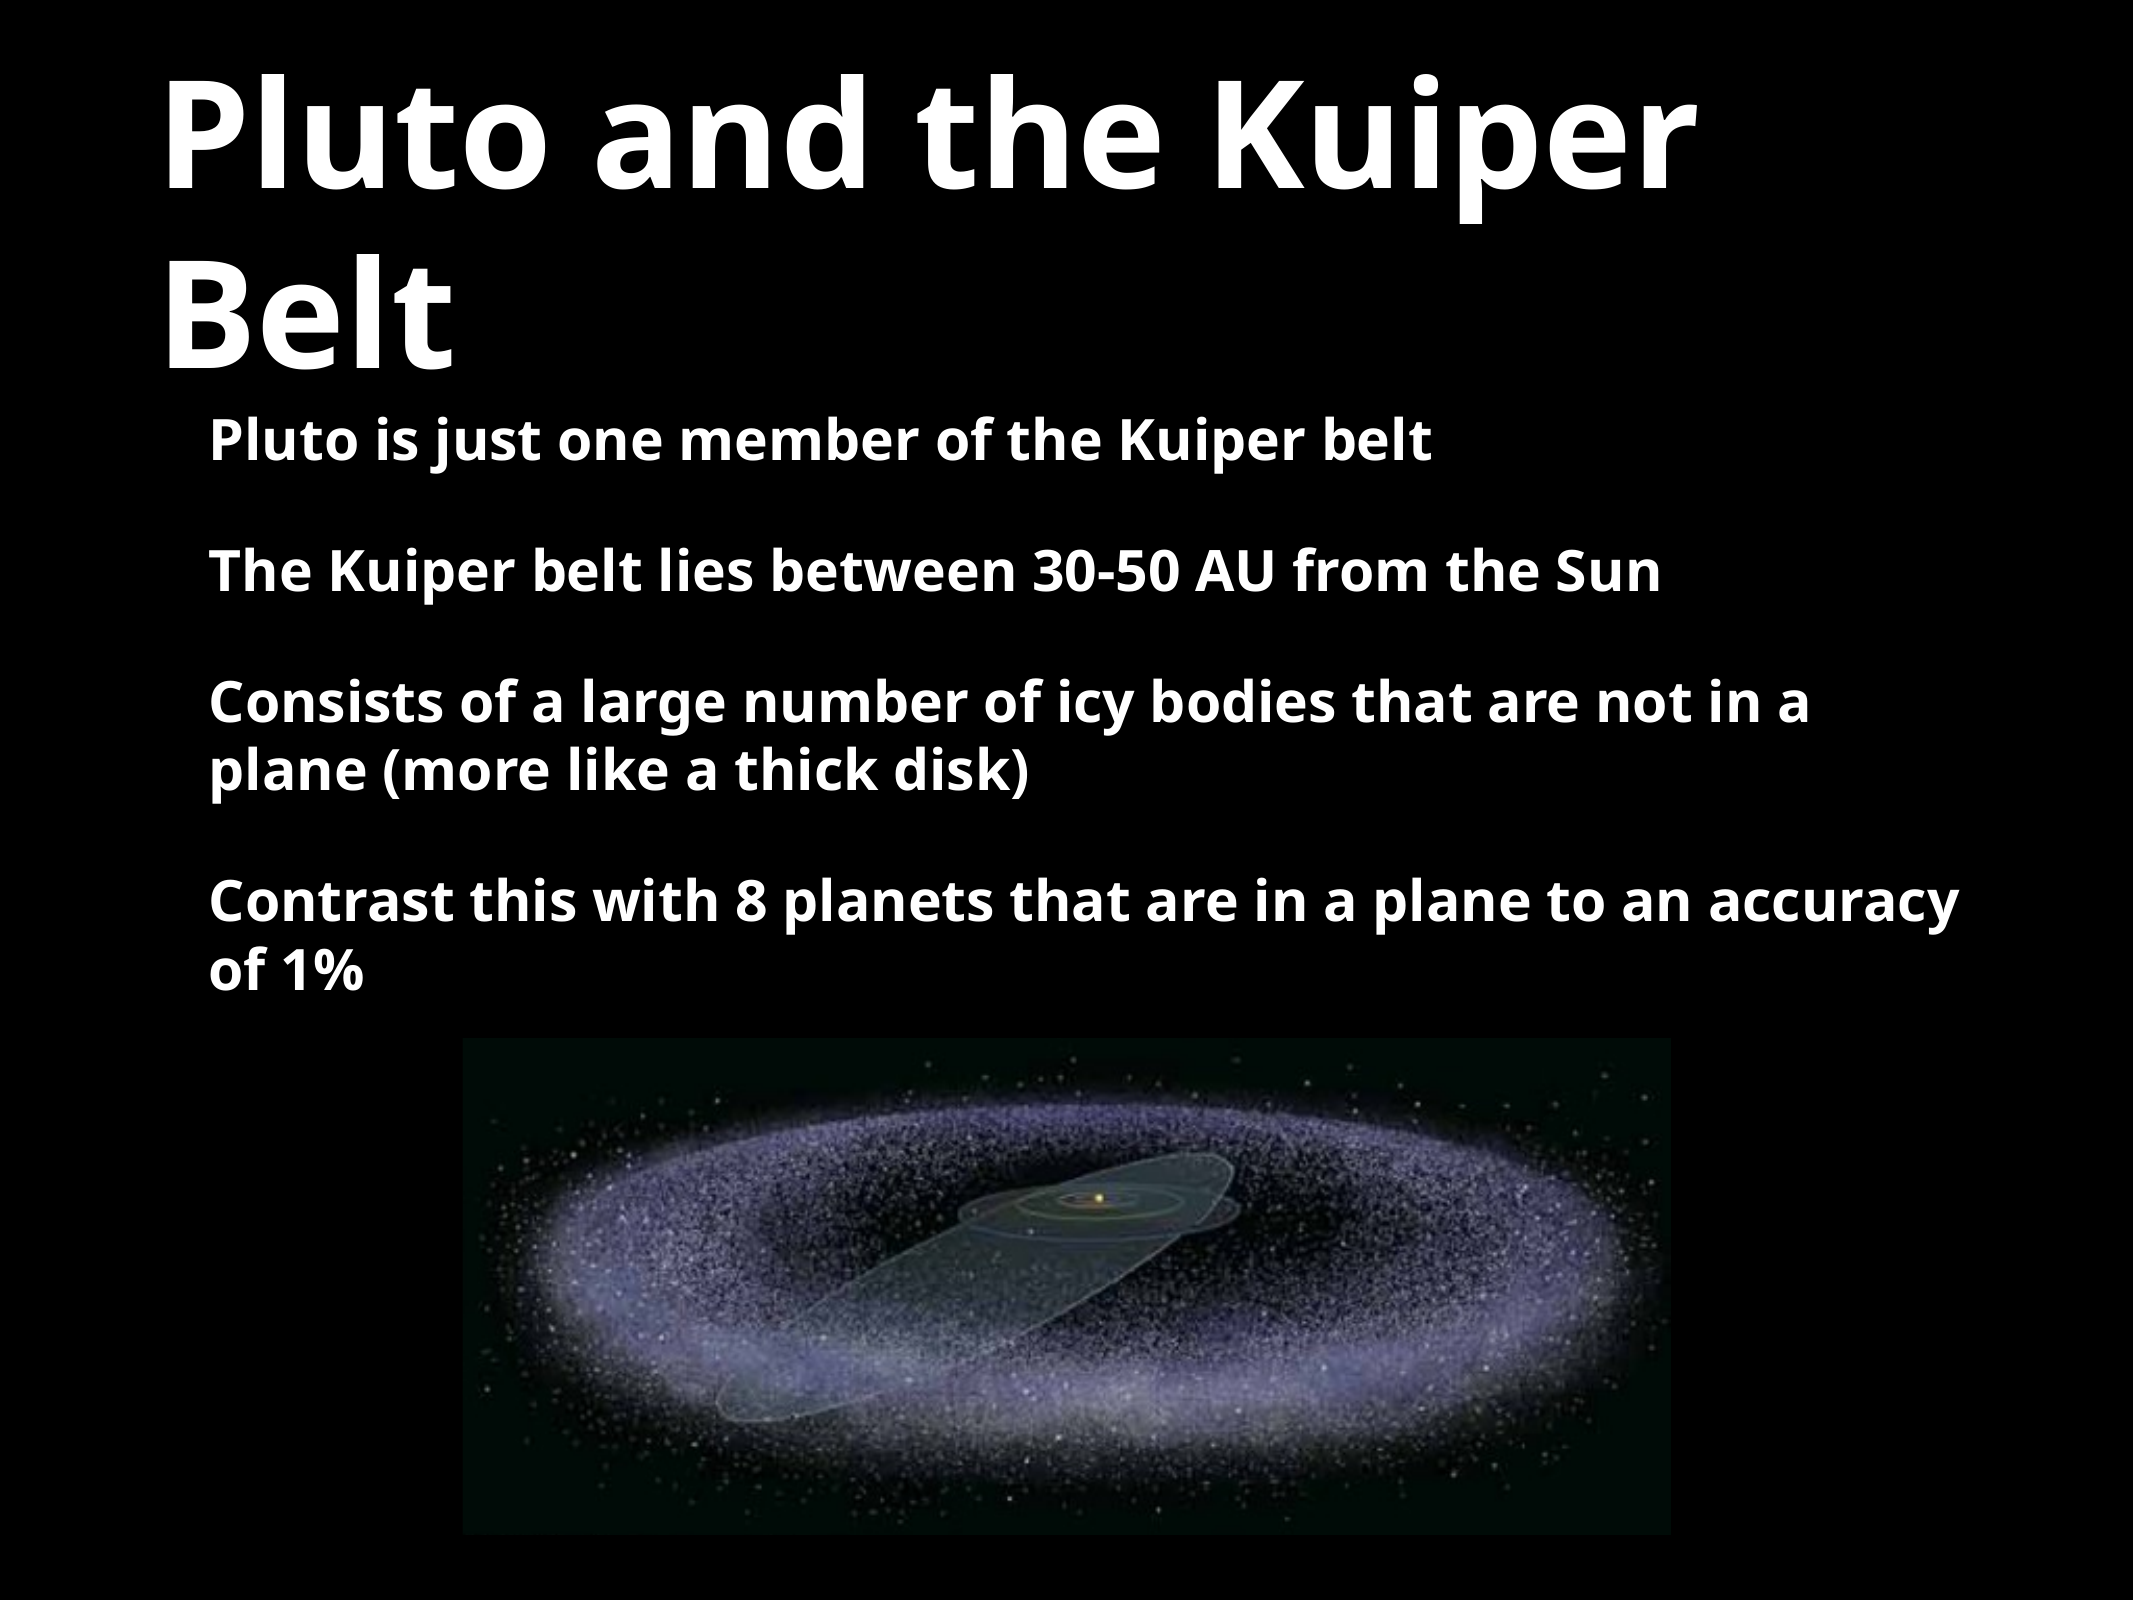

# Pluto and the Kuiper Belt
Pluto is just one member of the Kuiper belt
The Kuiper belt lies between 30-50 AU from the Sun
Consists of a large number of icy bodies that are not in a plane (more like a thick disk)
Contrast this with 8 planets that are in a plane to an accuracy of 1%